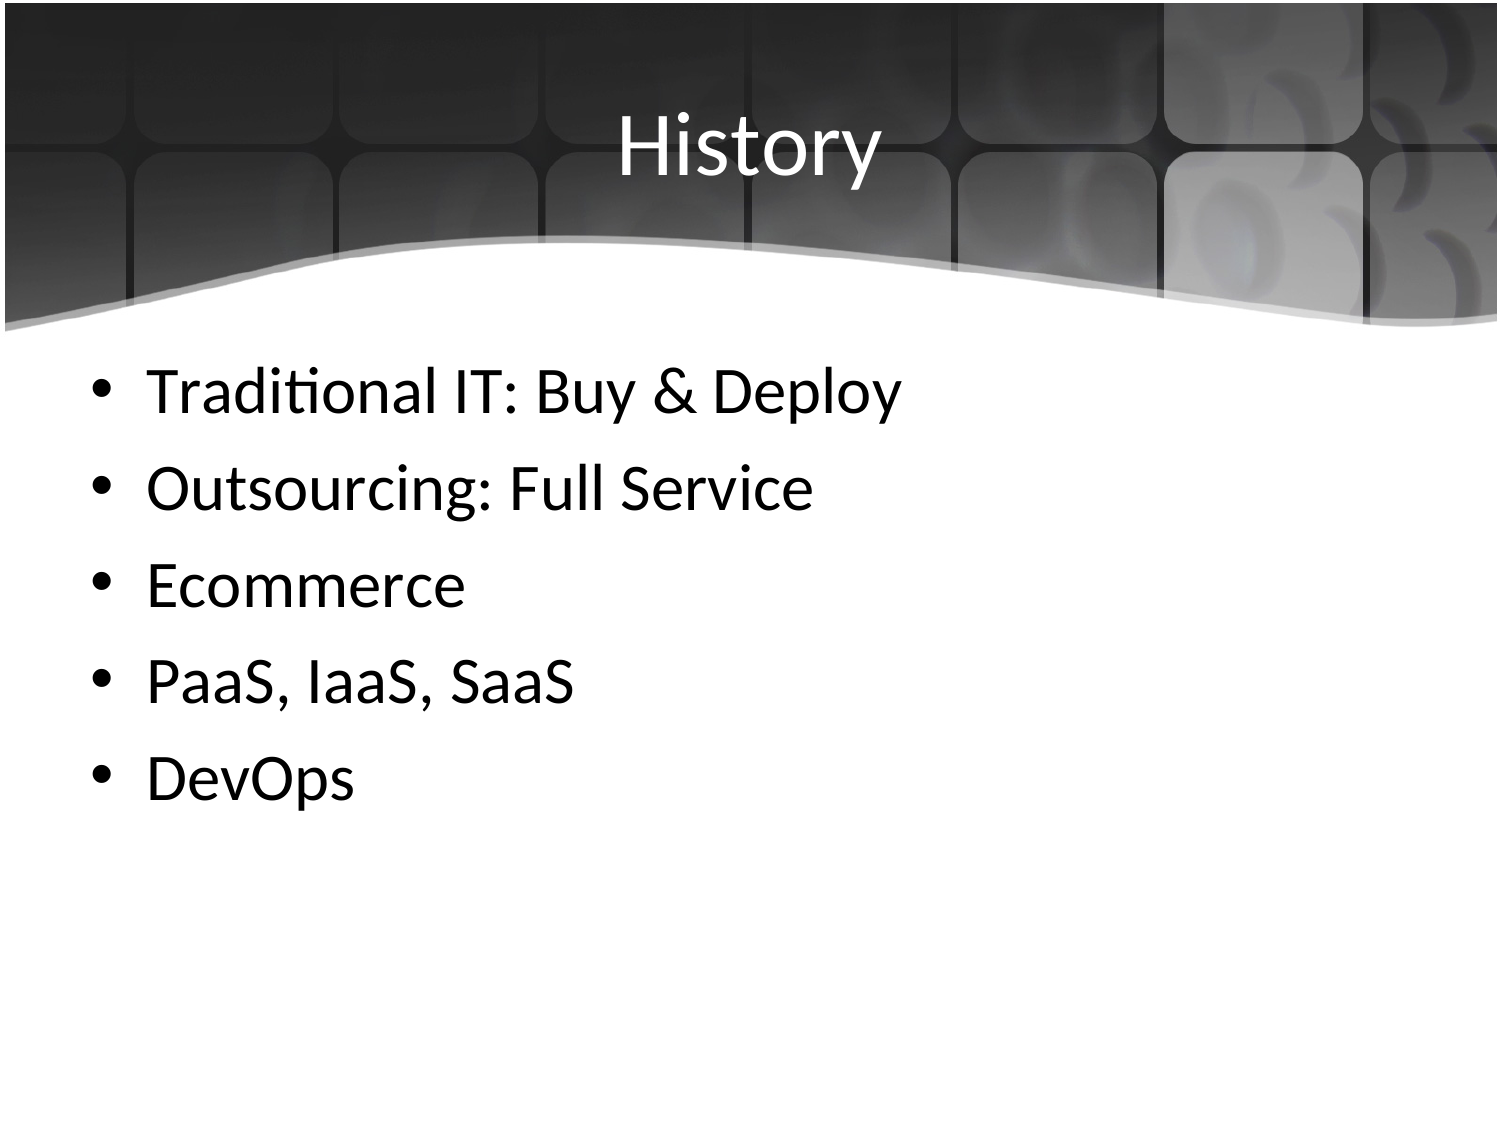

# History
Traditional IT: Buy & Deploy
Outsourcing: Full Service
Ecommerce
PaaS, IaaS, SaaS
DevOps